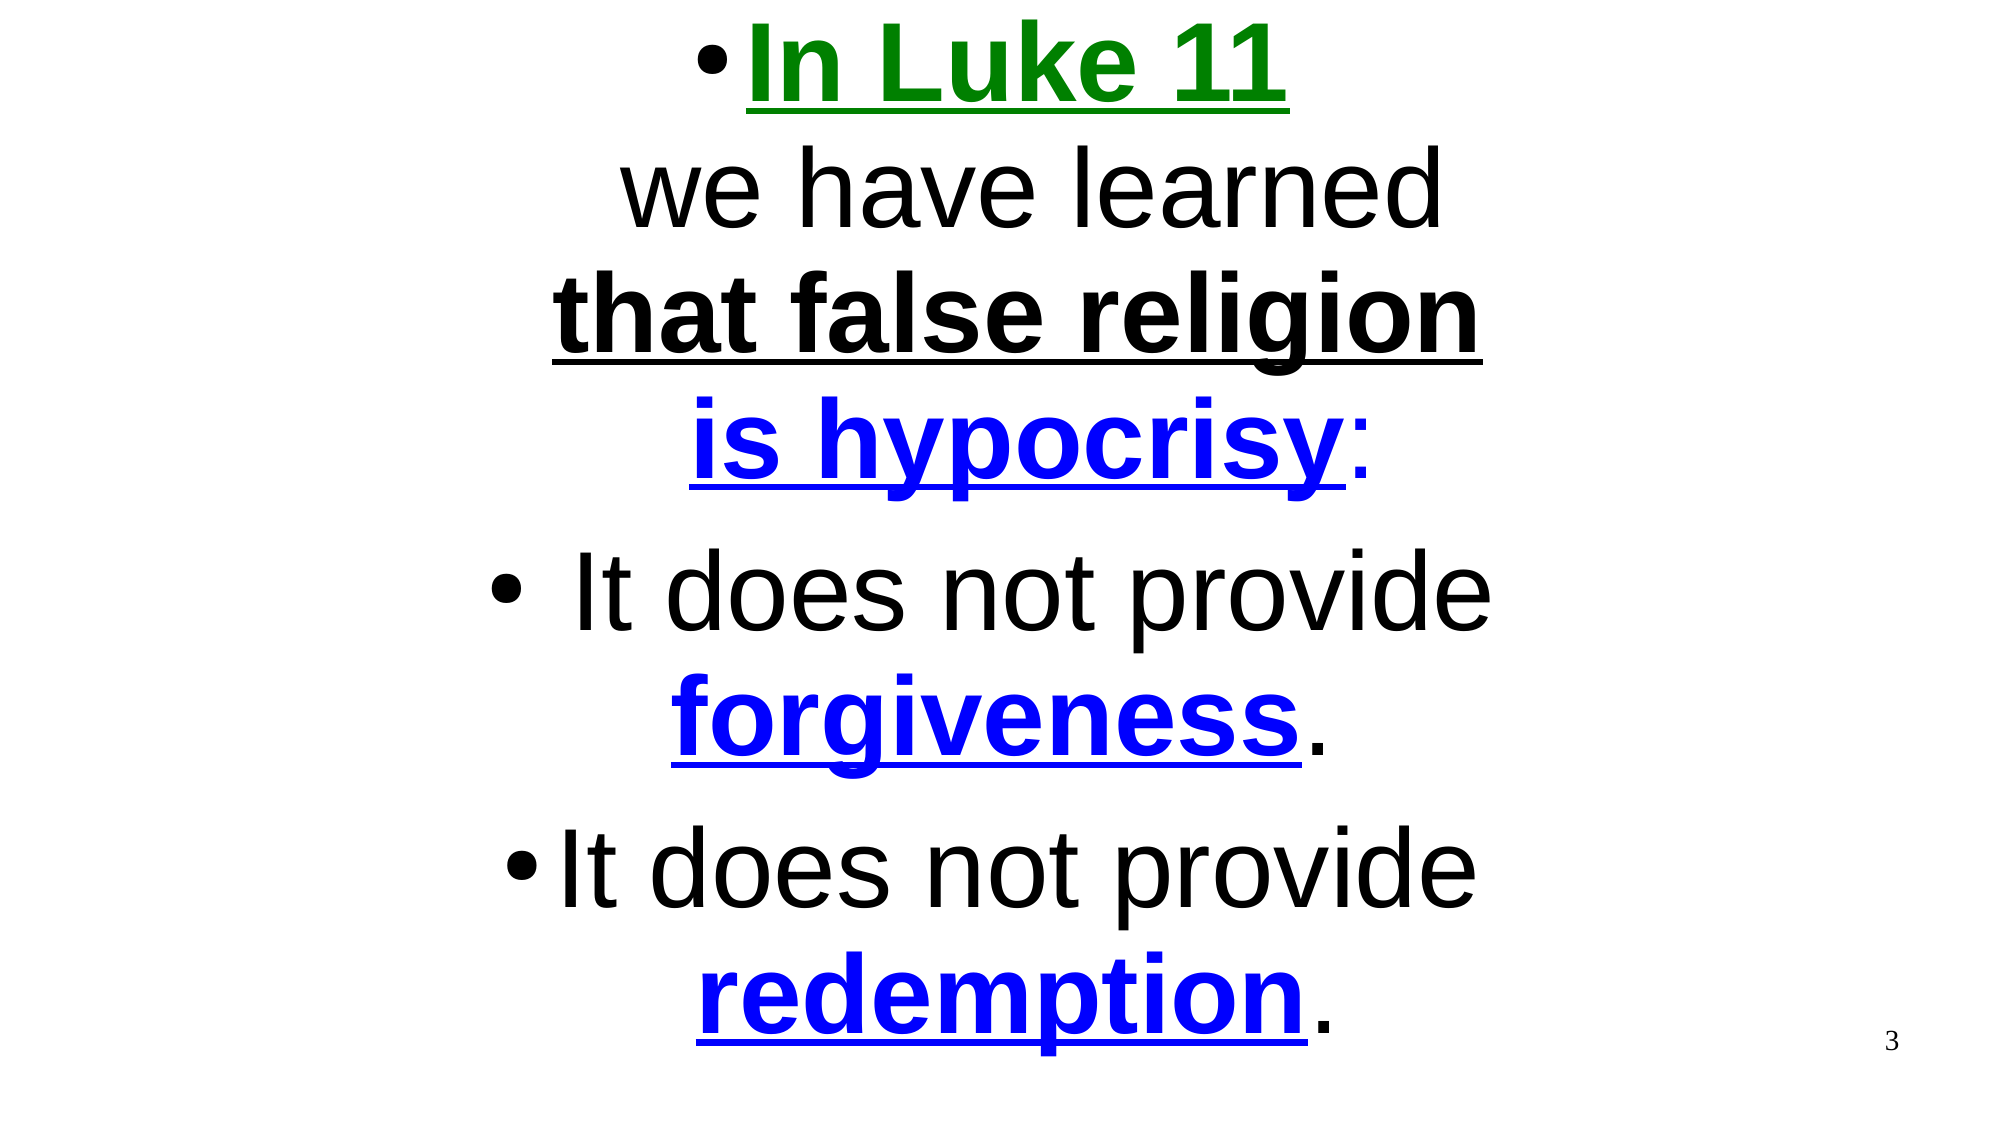

# In Luke 11 we have learned that false religion is hypocrisy:
 It does not provide
forgiveness.
It does not provide
redemption.
3